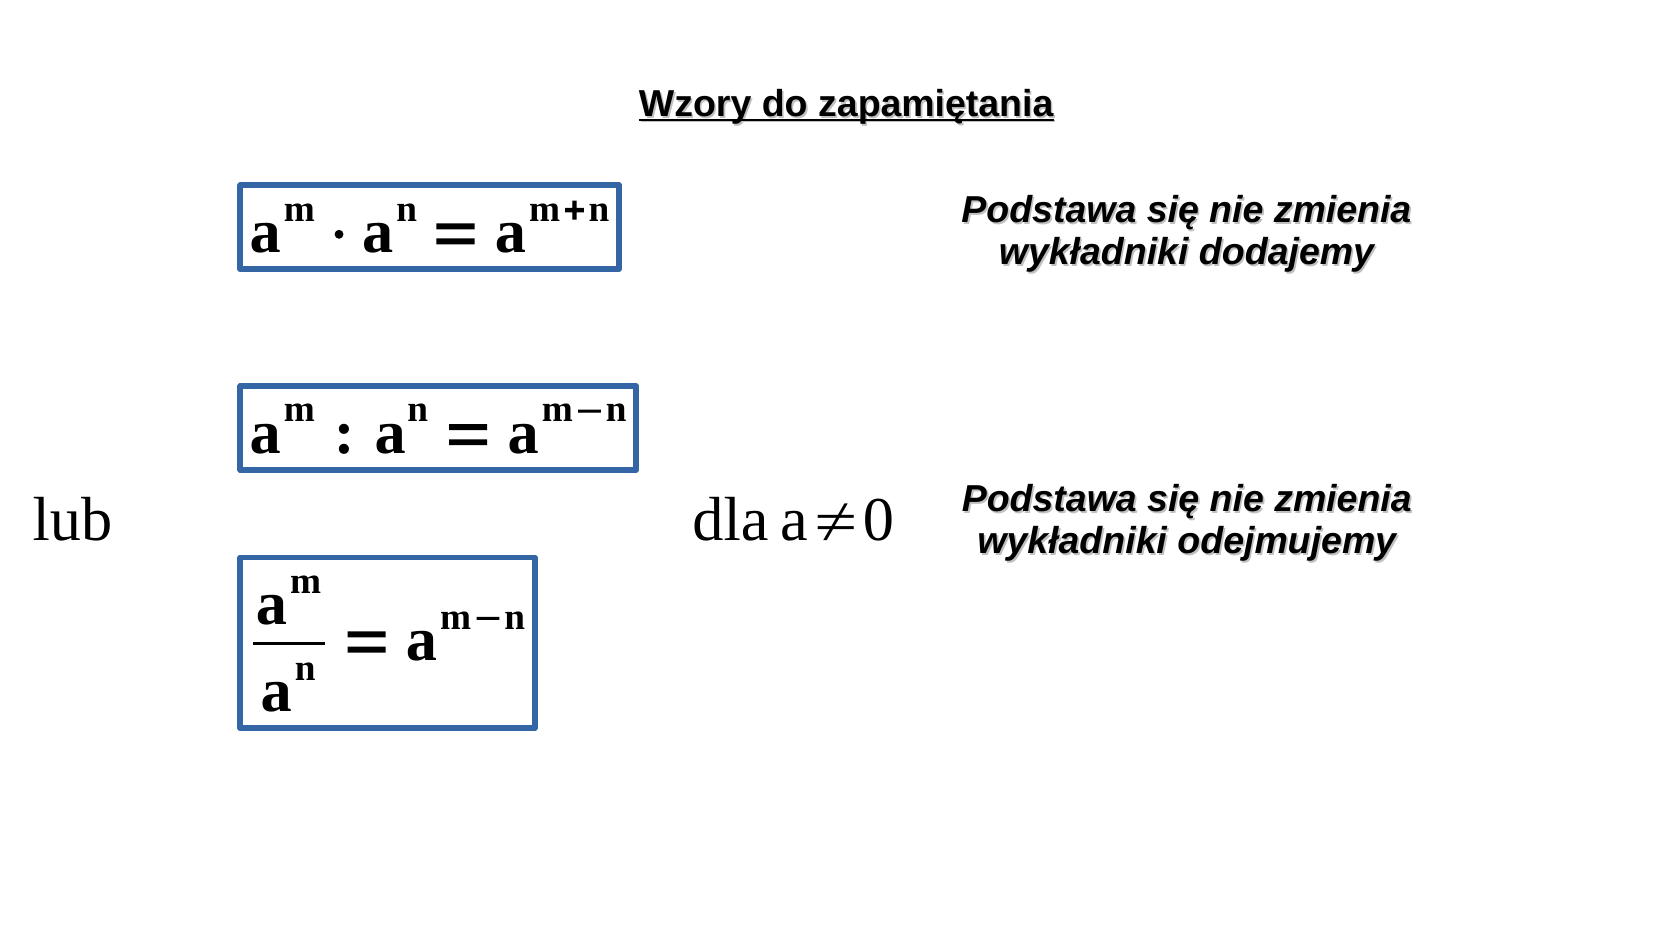

Wzory do zapamiętania
Podstawa się nie zmienia
wykładniki dodajemy
Podstawa się nie zmienia wykładniki odejmujemy